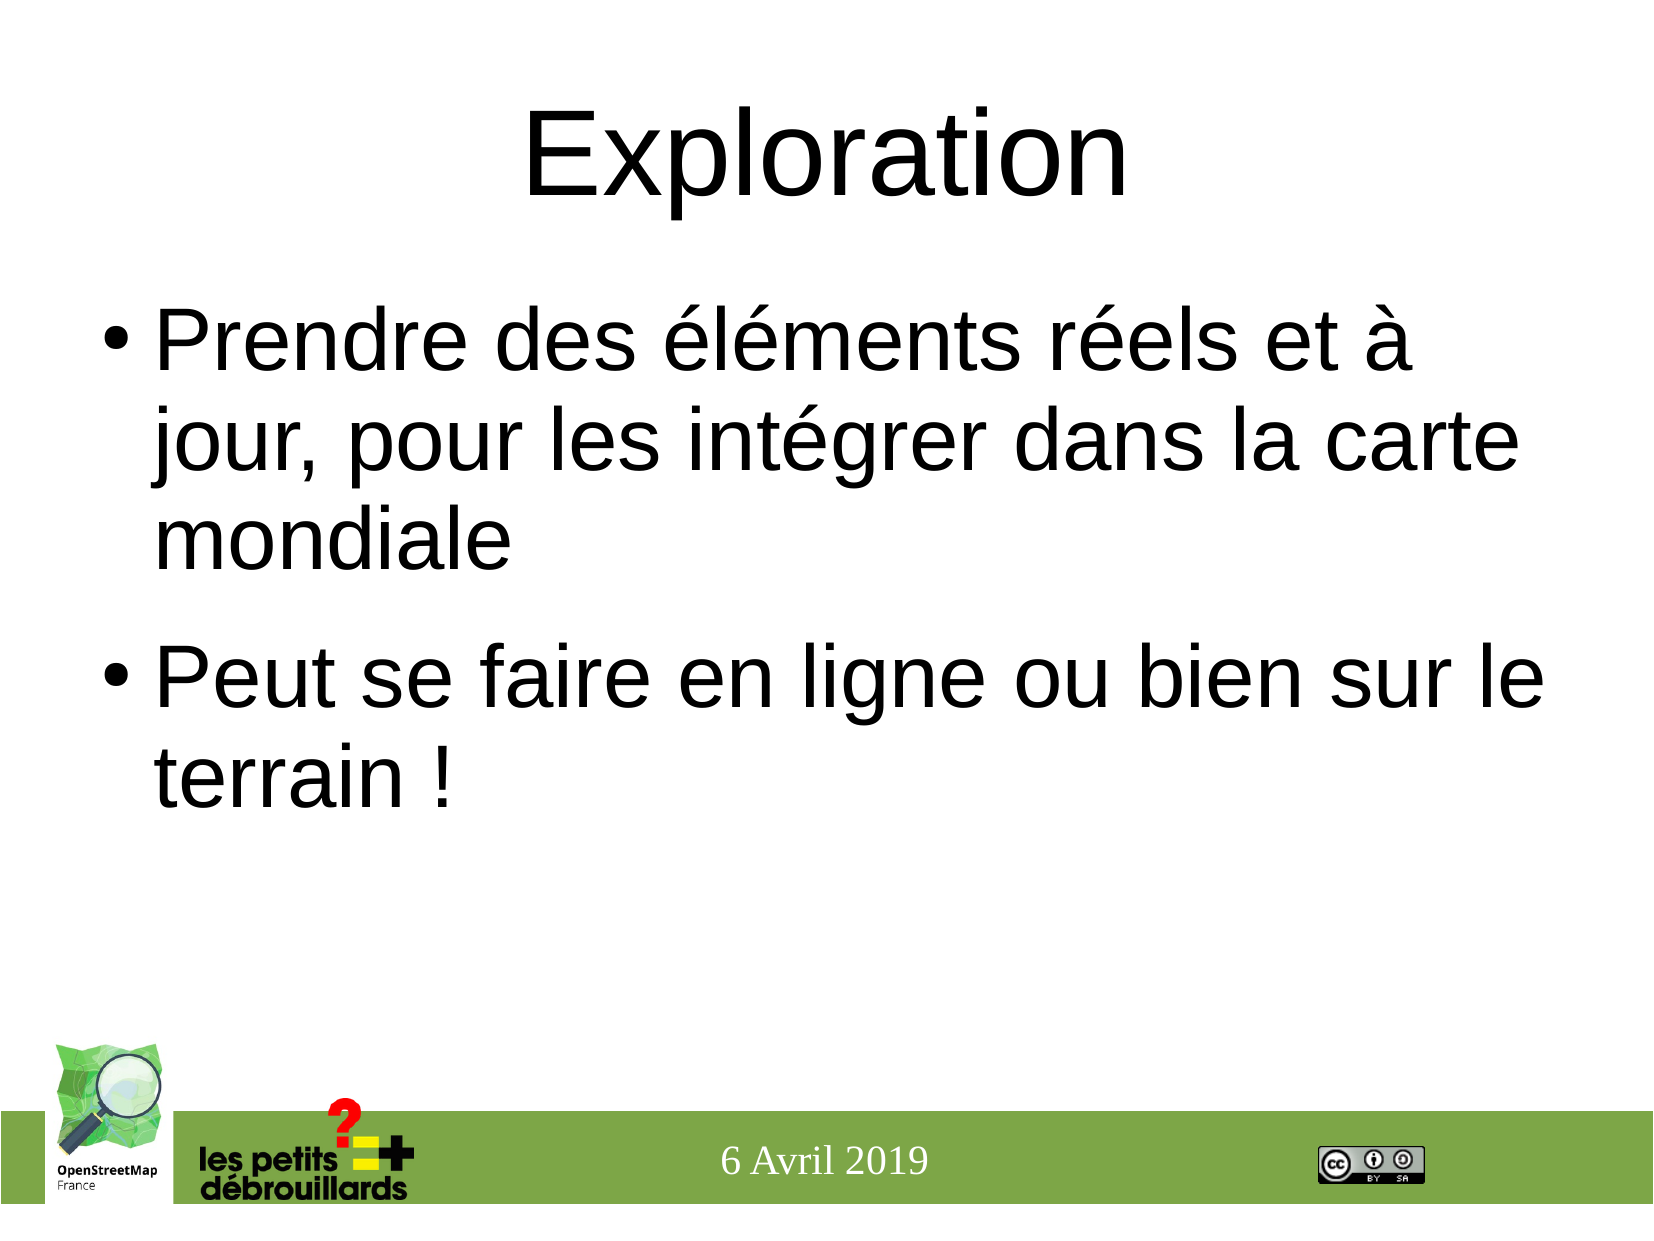

# Exploration
Prendre des éléments réels et à jour, pour les intégrer dans la carte mondiale
Peut se faire en ligne ou bien sur le terrain !